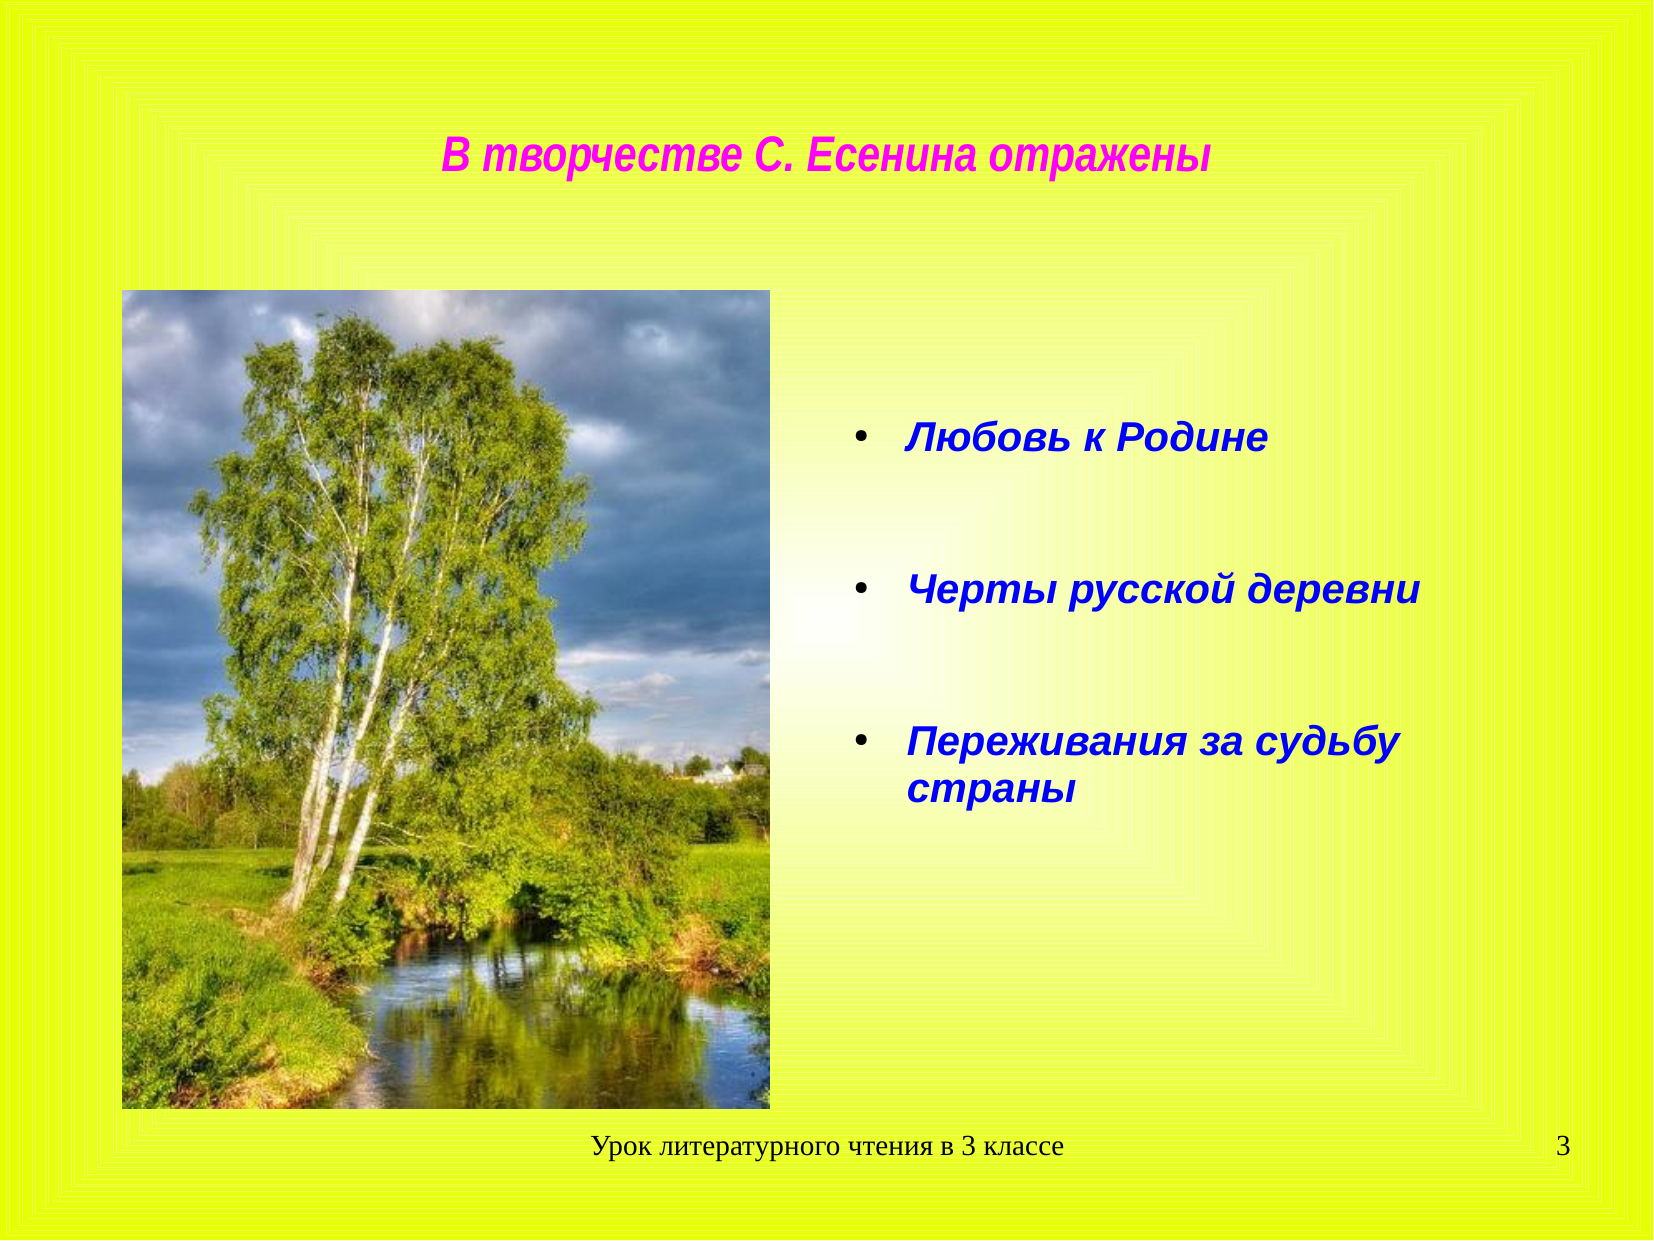

# В творчестве С. Есенина отражены
Любовь к Родине
Черты русской деревни
Переживания за судьбу страны
Урок литературного чтения в 3 классе
3